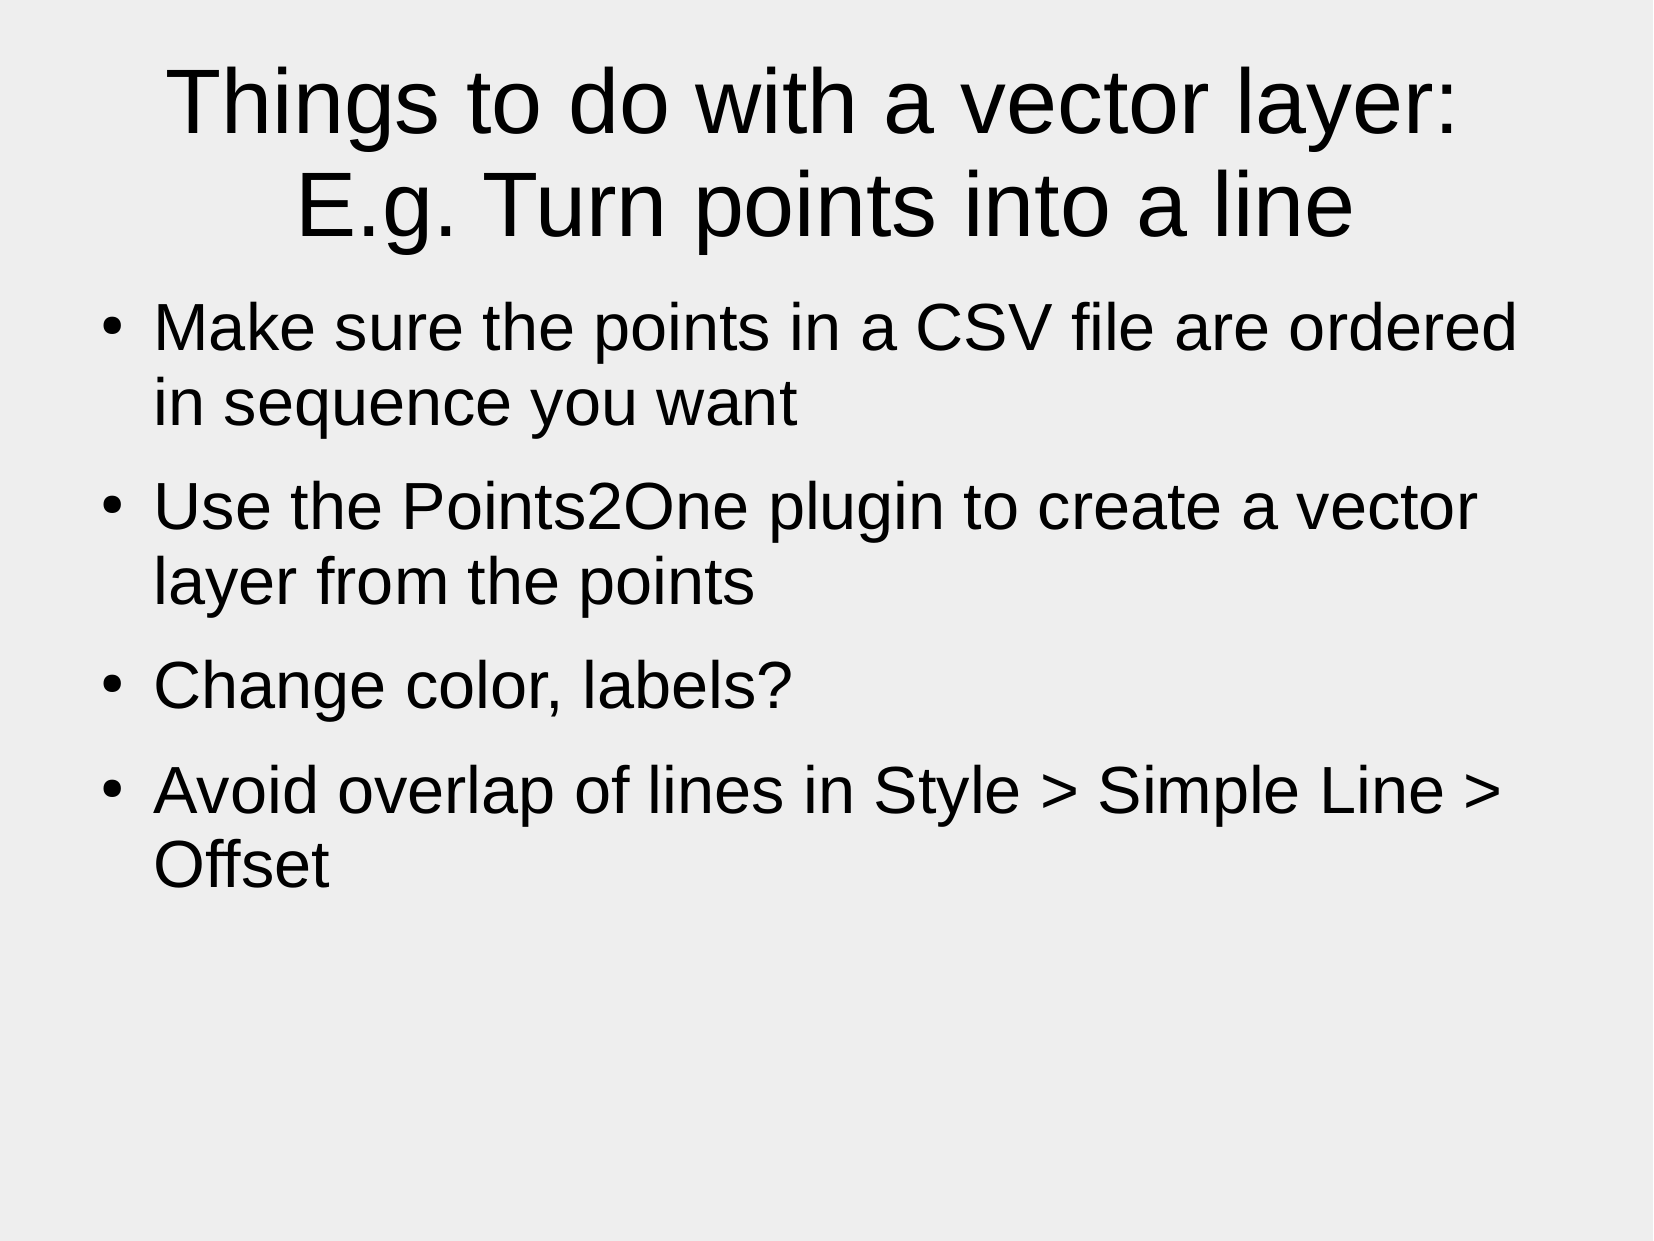

# Things to do with a vector layer: E.g. Turn points into a line
Make sure the points in a CSV file are ordered in sequence you want
Use the Points2One plugin to create a vector layer from the points
Change color, labels?
Avoid overlap of lines in Style > Simple Line > Offset